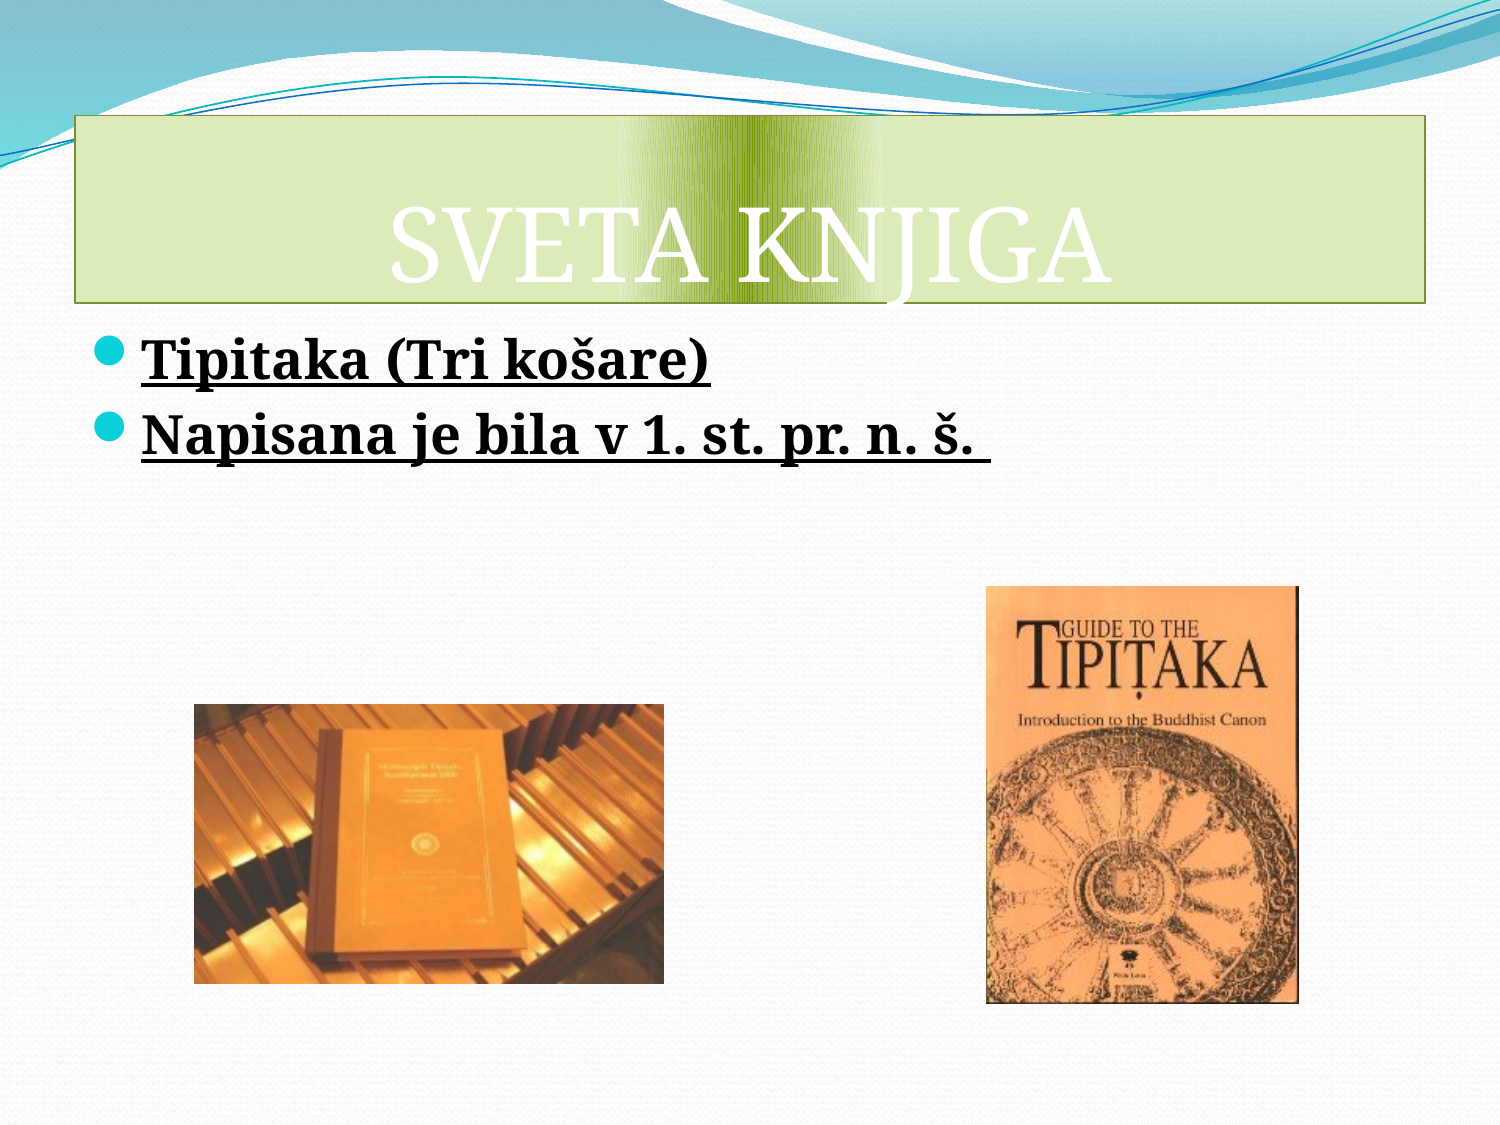

# SVETA KNJIGA
Tipitaka (Tri košare)
Napisana je bila v 1. st. pr. n. š.